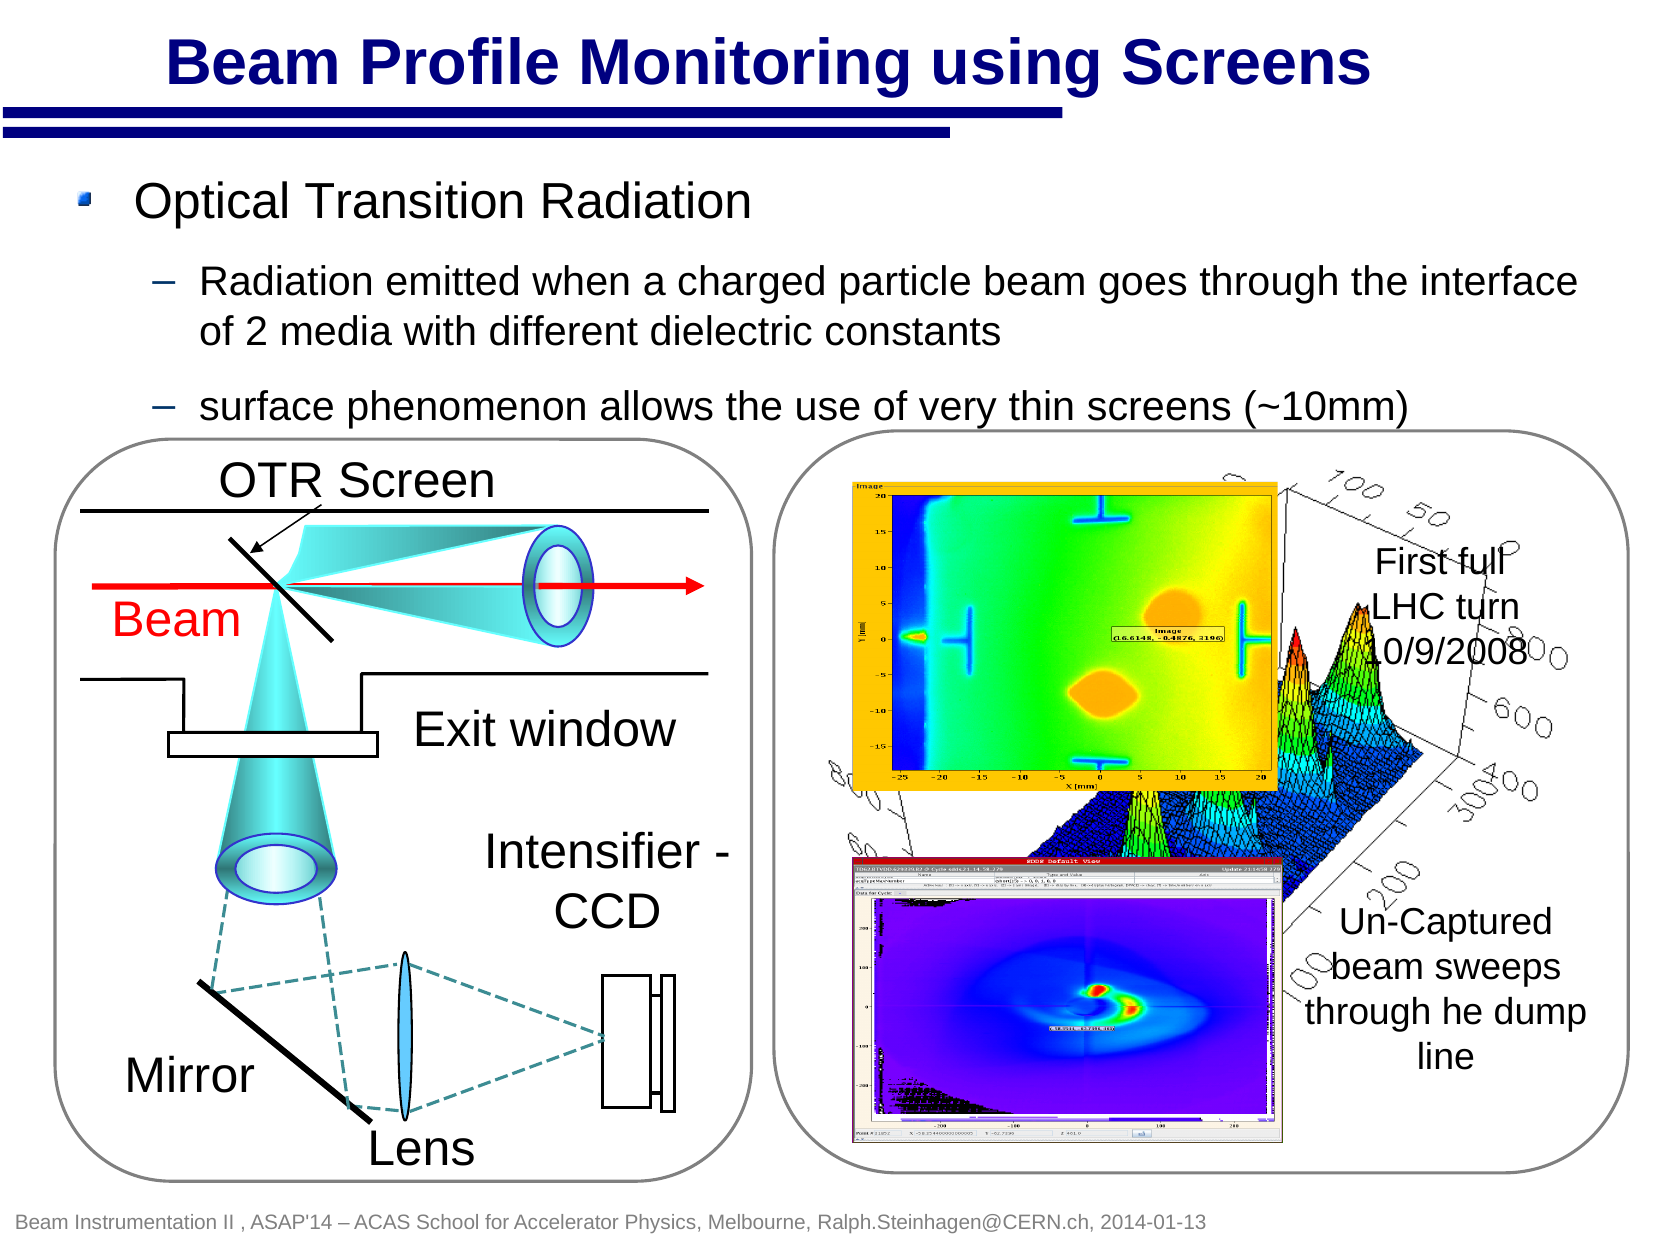

Beam Profile Monitoring using Screens
# Optical Transition Radiation
Radiation emitted when a charged particle beam goes through the interface of 2 media with different dielectric constants
surface phenomenon allows the use of very thin screens (~10mm)
OTR Screen
Beam
First full
LHC turn
10/9/2008
Exit window
Intensifier -
CCD
Un-Captured beam sweeps through he dump line
Mirror
Lens